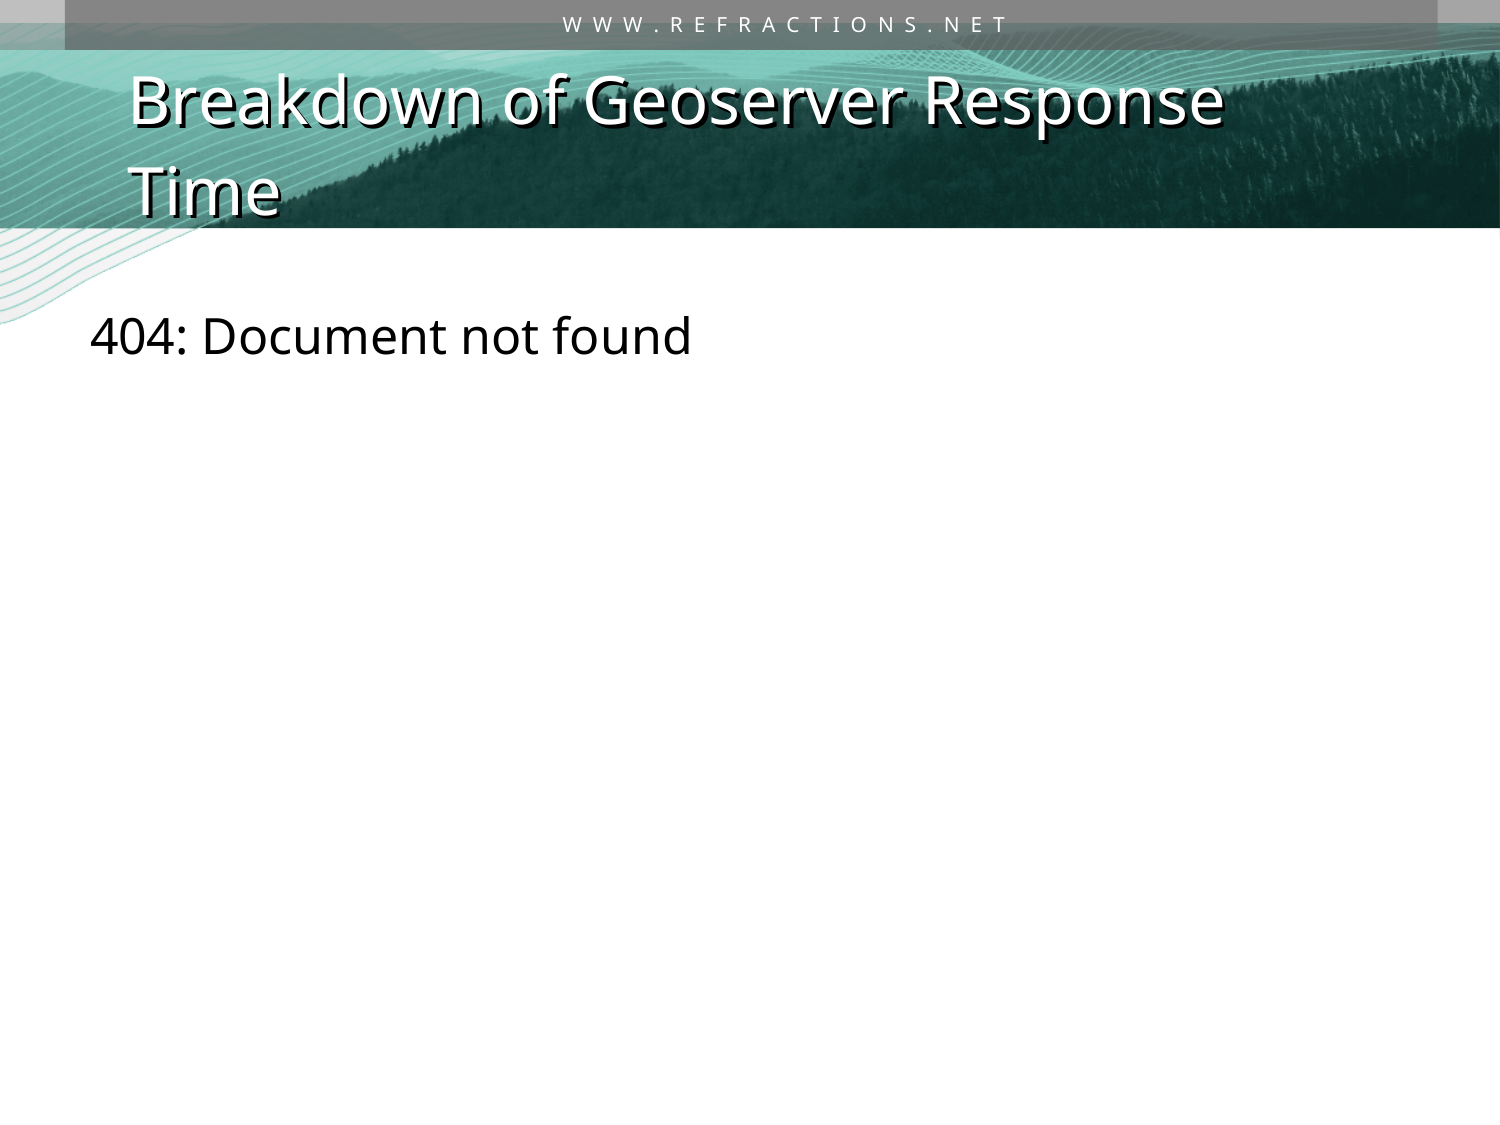

# Breakdown of Geoserver Response Time
404: Document not found